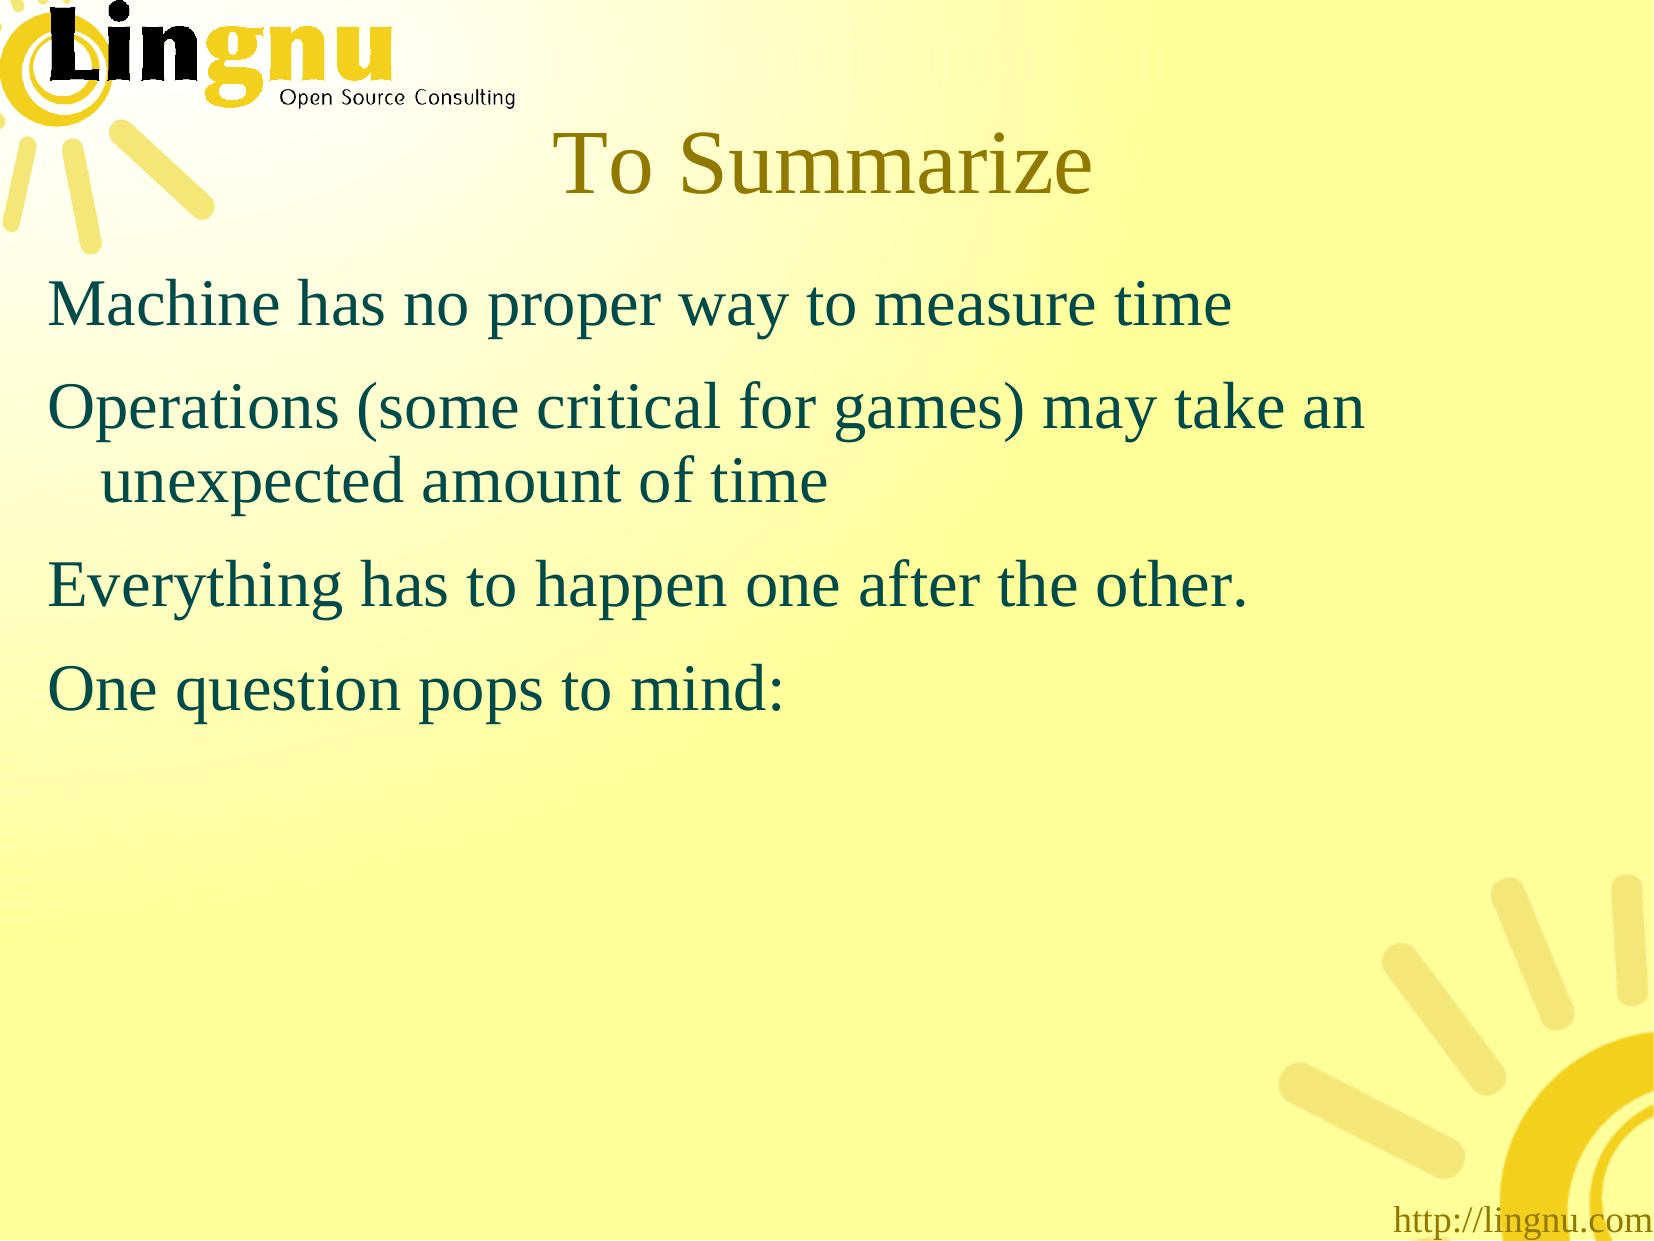

# To Summarize
Machine has no proper way to measure time
Operations (some critical for games) may take an unexpected amount of time
Everything has to happen one after the other.
One question pops to mind: